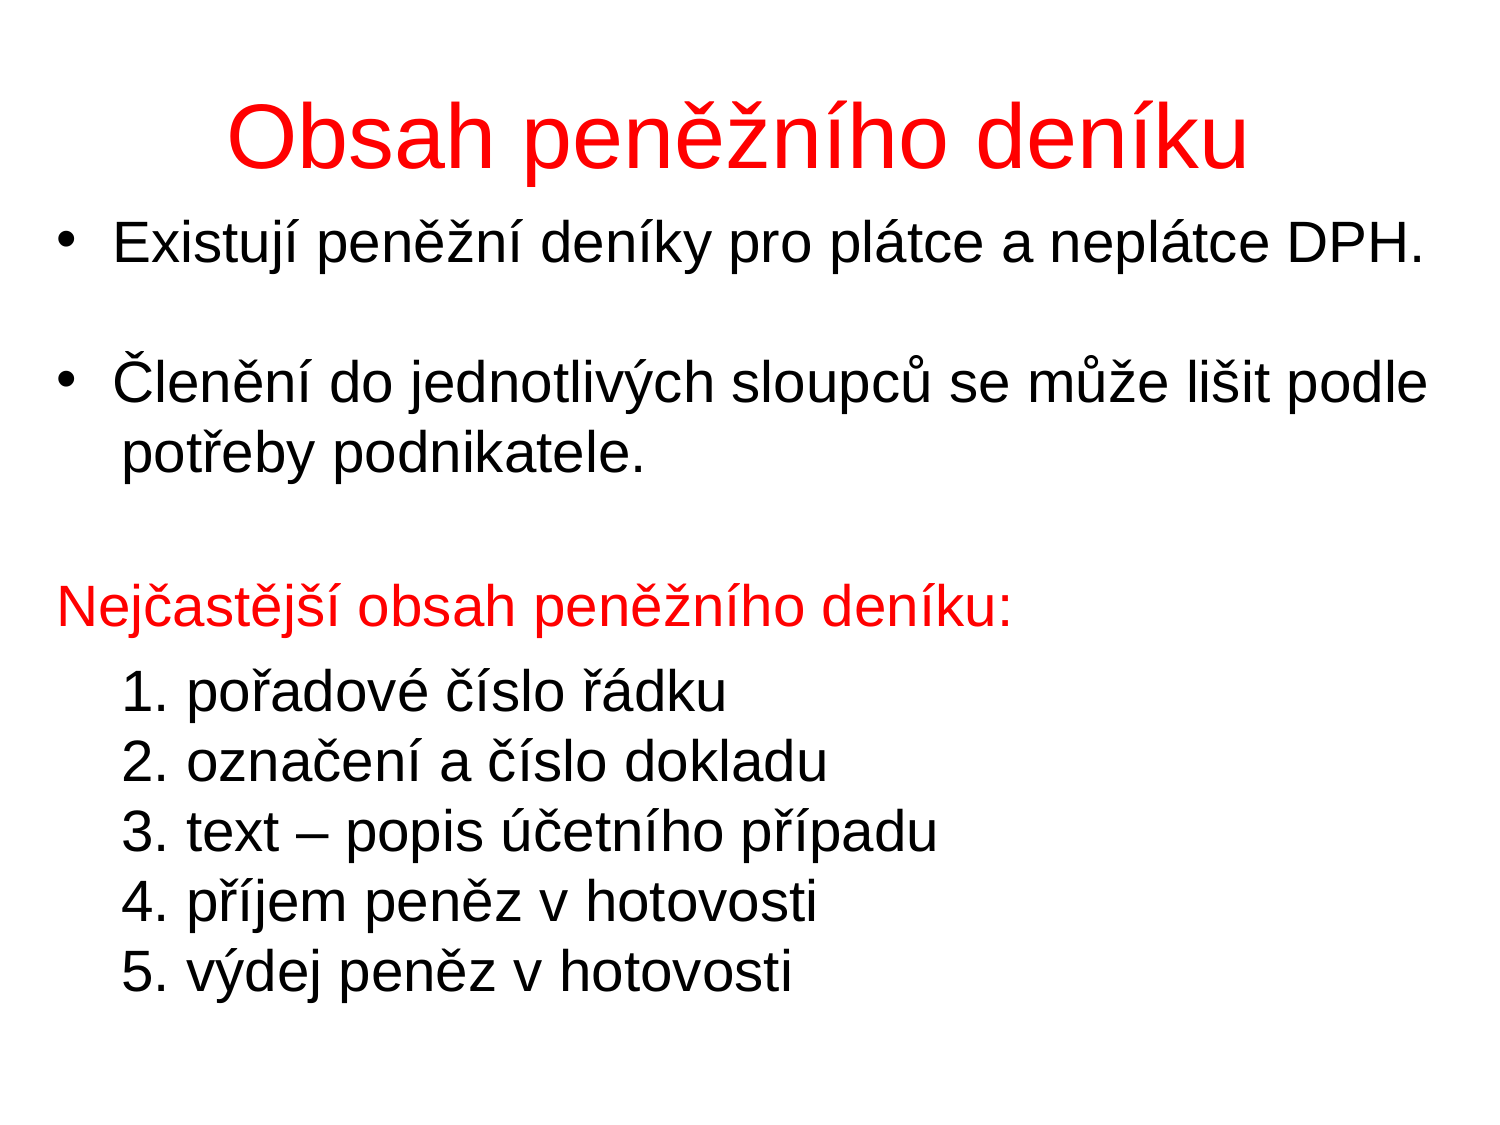

# Obsah peněžního deníku
Existují peněžní deníky pro plátce a neplátce DPH.
Členění do jednotlivých sloupců se může lišit podle
 potřeby podnikatele.
Nejčastější obsah peněžního deníku:
 1. pořadové číslo řádku
 2. označení a číslo dokladu
 3. text – popis účetního případu
 4. příjem peněz v hotovosti
 5. výdej peněz v hotovosti